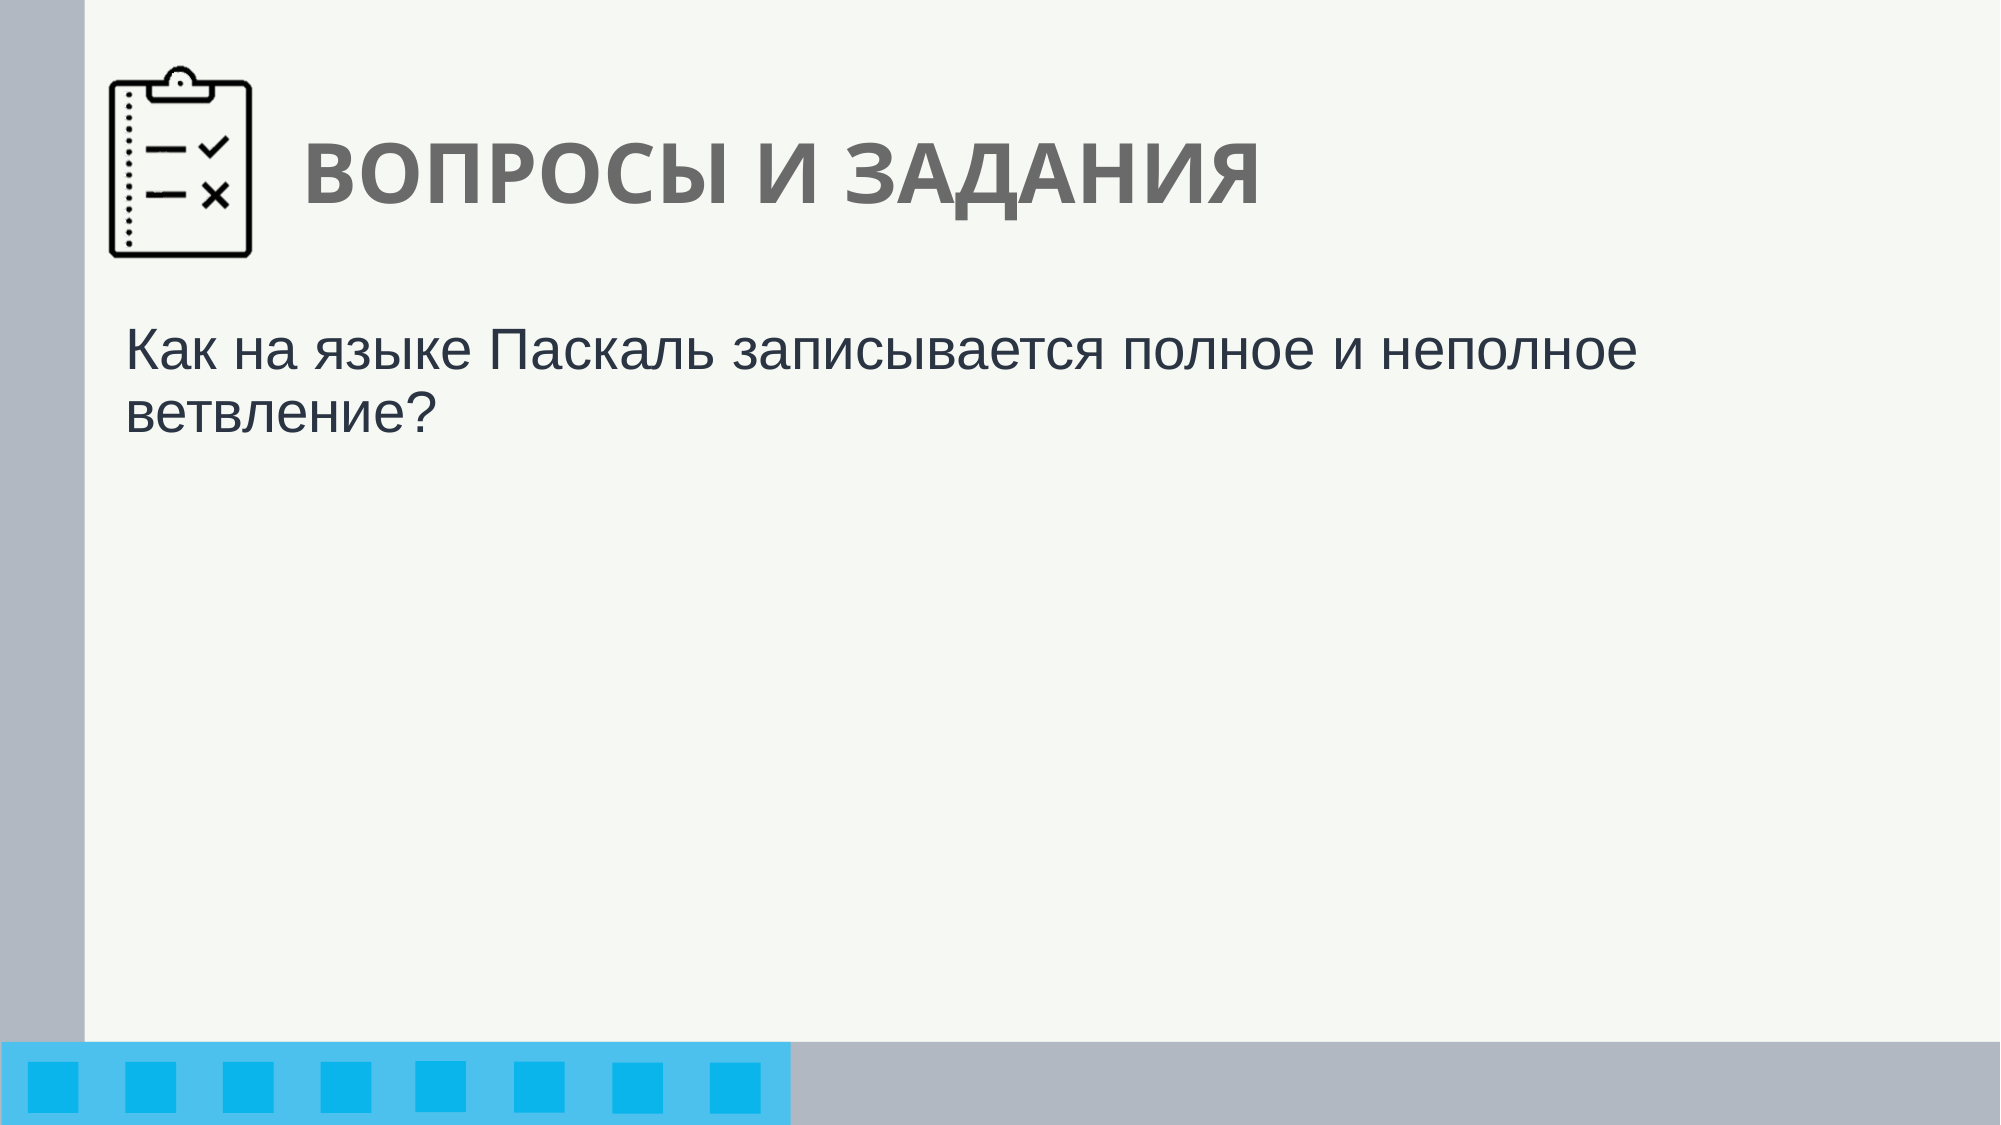

# ВОПРОСЫ И ЗАДАНИЯ
Как на языке Паскаль записывается полное и неполное ветвление?